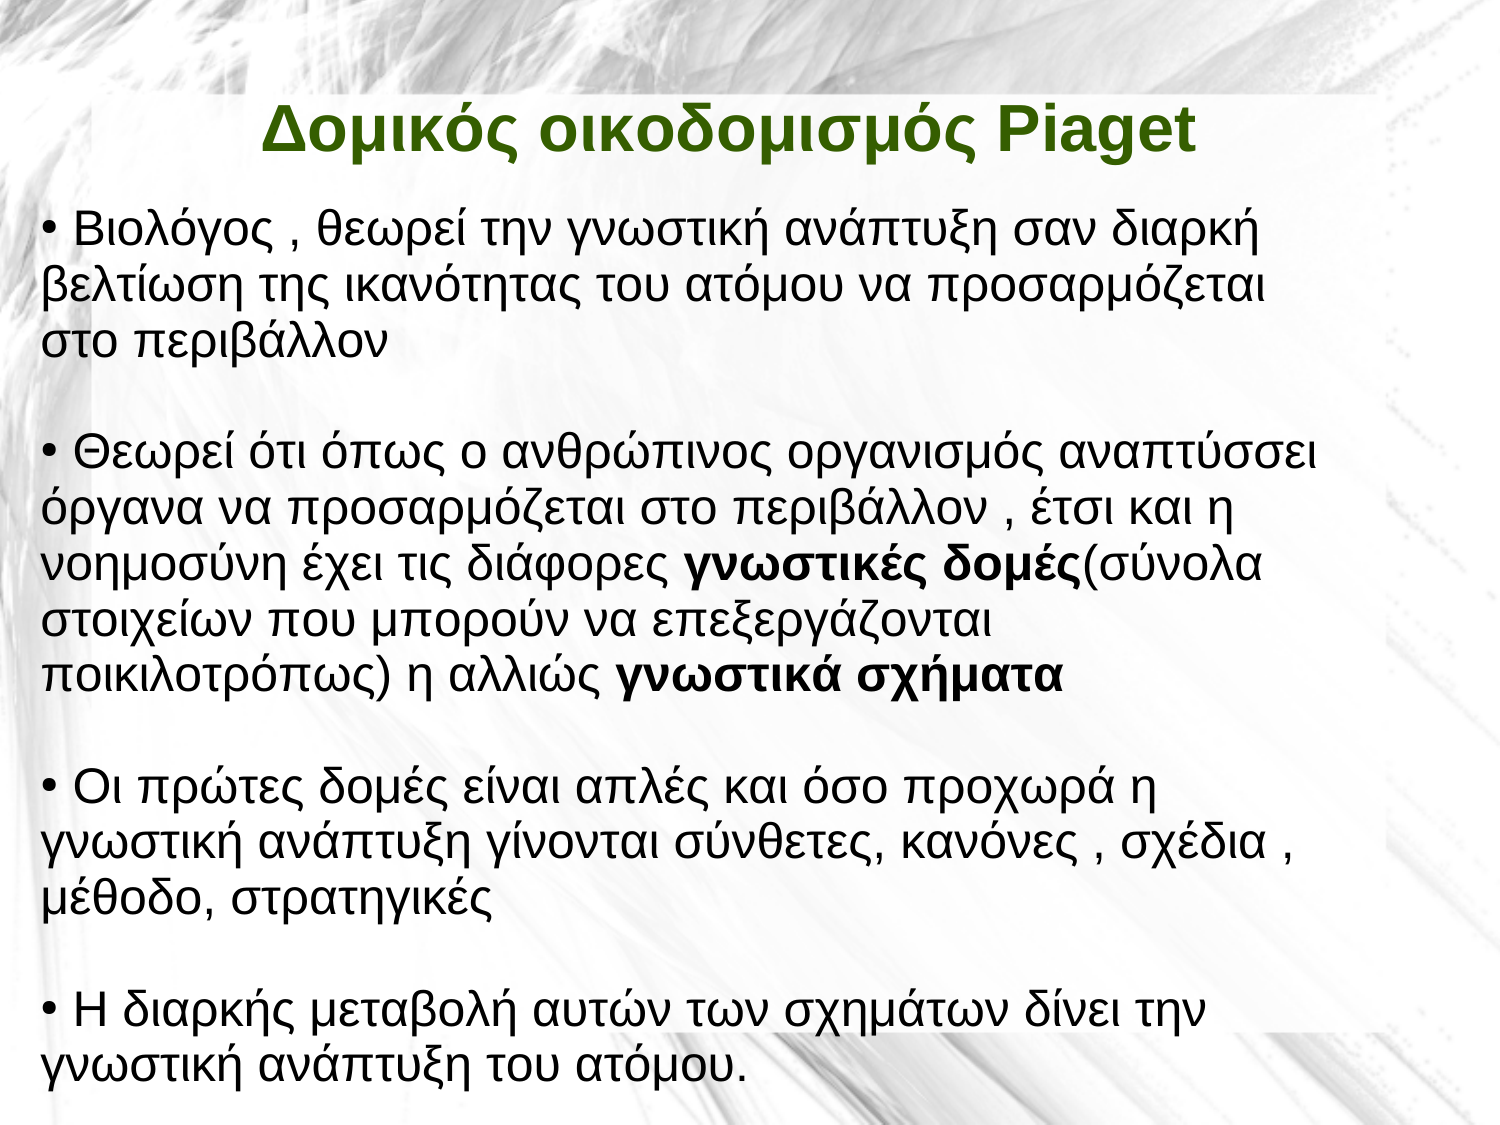

# Δομικός οικοδομισμός Piaget
 Βιολόγος , θεωρεί την γνωστική ανάπτυξη σαν διαρκή βελτίωση της ικανότητας του ατόμου να προσαρμόζεται στο περιβάλλον
 Θεωρεί ότι όπως ο ανθρώπινος οργανισμός αναπτύσσει όργανα να προσαρμόζεται στο περιβάλλον , έτσι και η νοημοσύνη έχει τις διάφορες γνωστικές δομές(σύνολα στοιχείων που μπορούν να επεξεργάζονται ποικιλοτρόπως) η αλλιώς γνωστικά σχήματα
 Οι πρώτες δομές είναι απλές και όσο προχωρά η γνωστική ανάπτυξη γίνονται σύνθετες, κανόνες , σχέδια , μέθοδο, στρατηγικές
 Η διαρκής μεταβολή αυτών των σχημάτων δίνει την γνωστική ανάπτυξη του ατόμου.